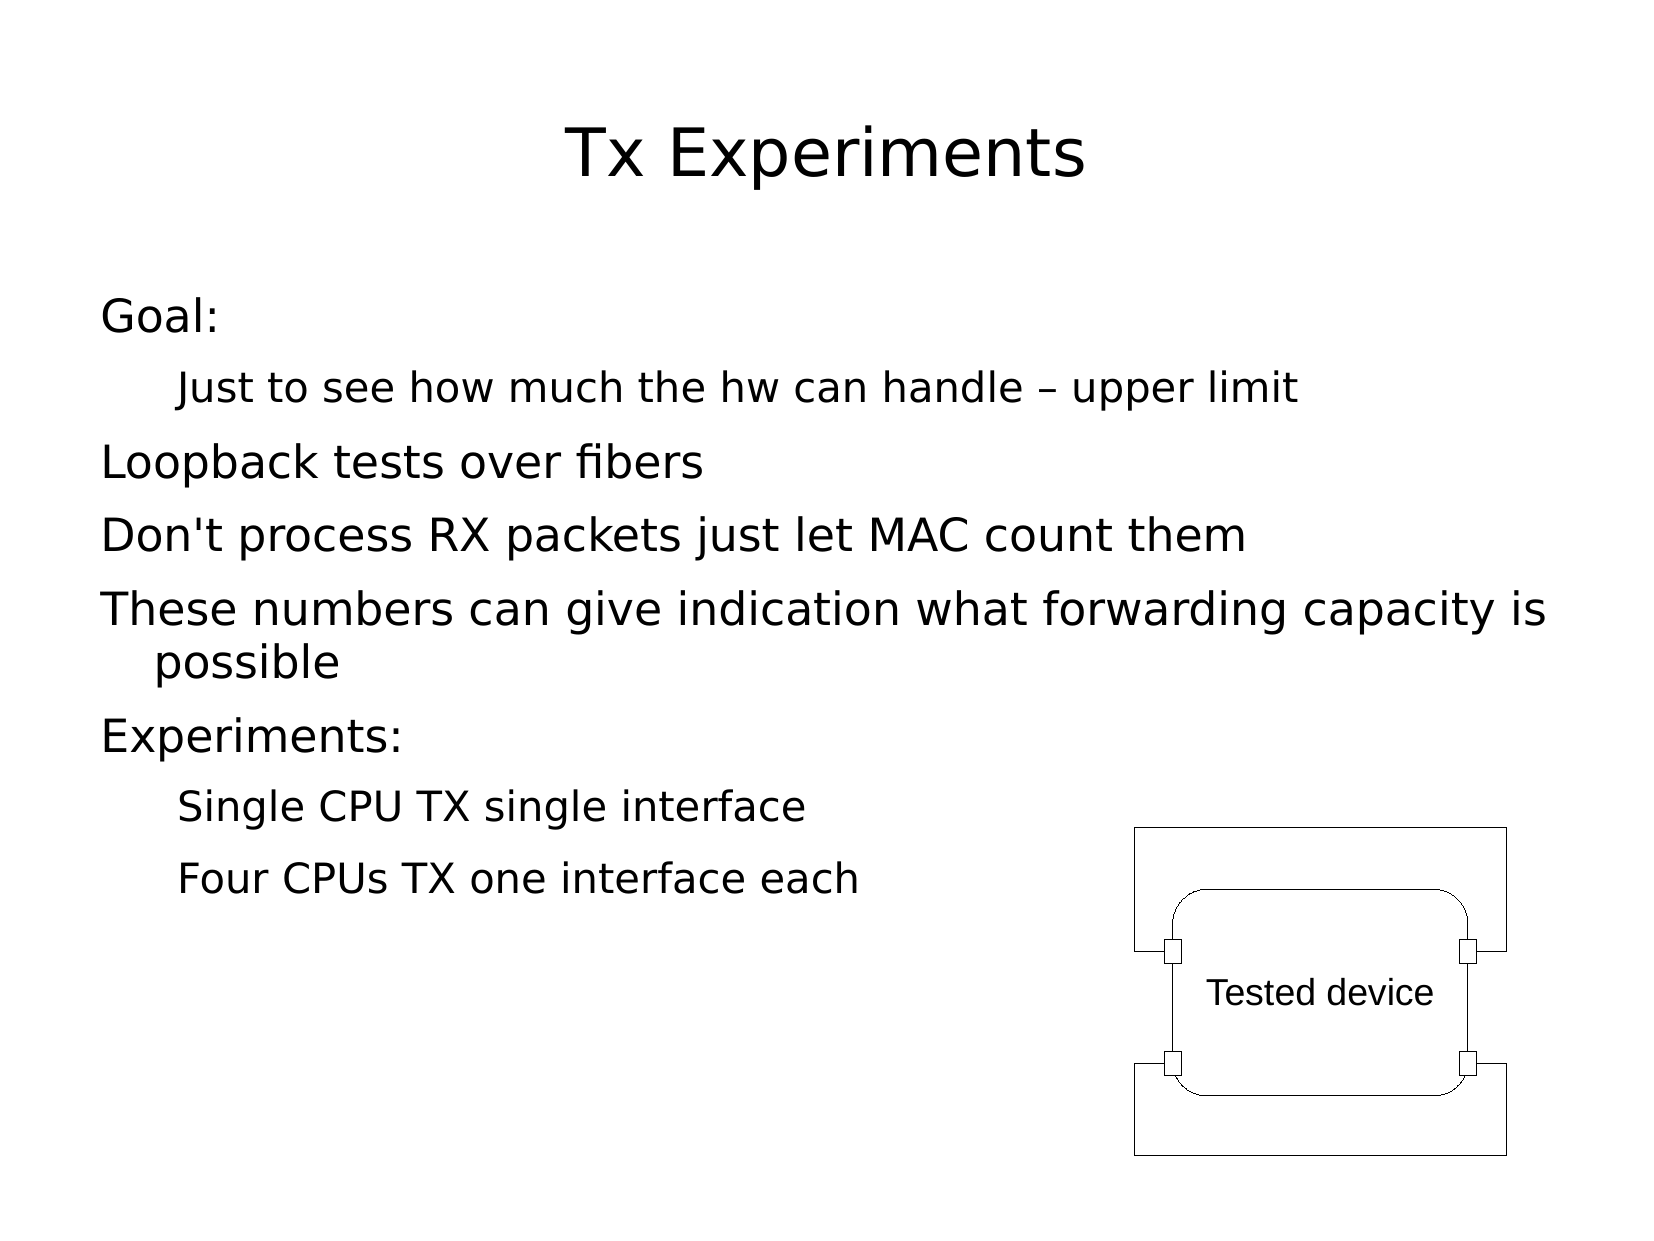

# Tx Experiments
Goal:
Just to see how much the hw can handle – upper limit
Loopback tests over fibers
Don't process RX packets just let MAC count them
These numbers can give indication what forwarding capacity is possible
Experiments:
Single CPU TX single interface
Four CPUs TX one interface each
Tested device